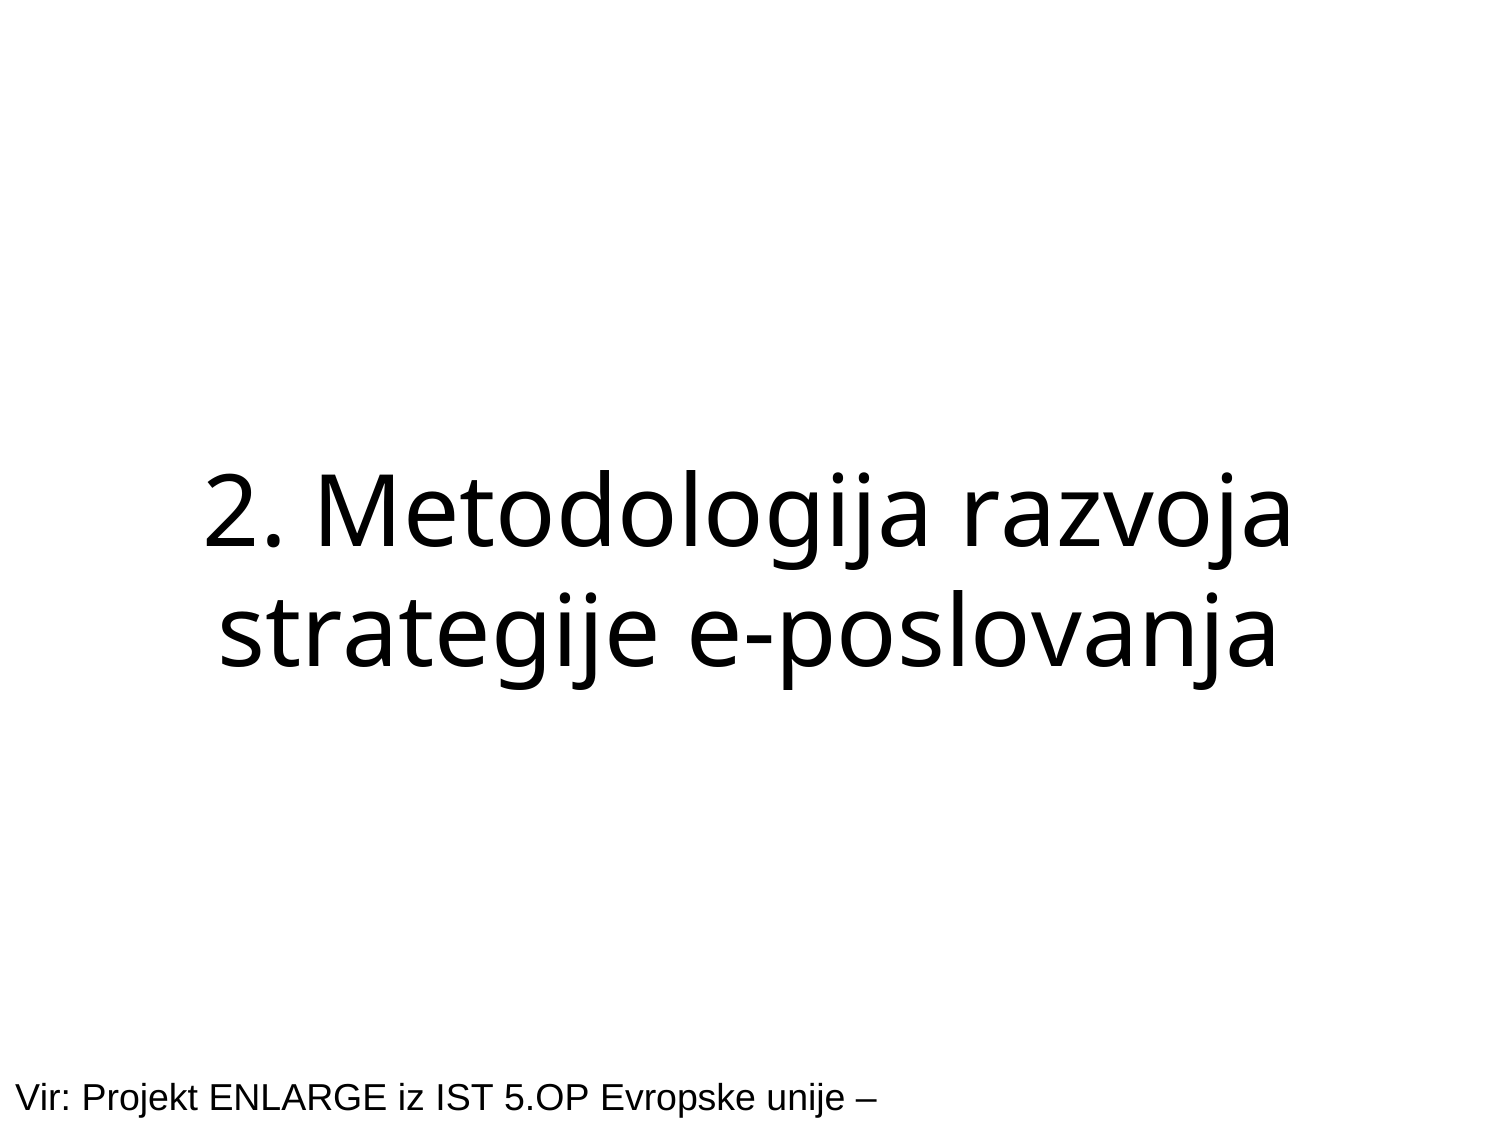

2. Metodologija razvoja strategije e-poslovanja
Vir: Projekt ENLARGE iz IST 5.OP Evropske unije –